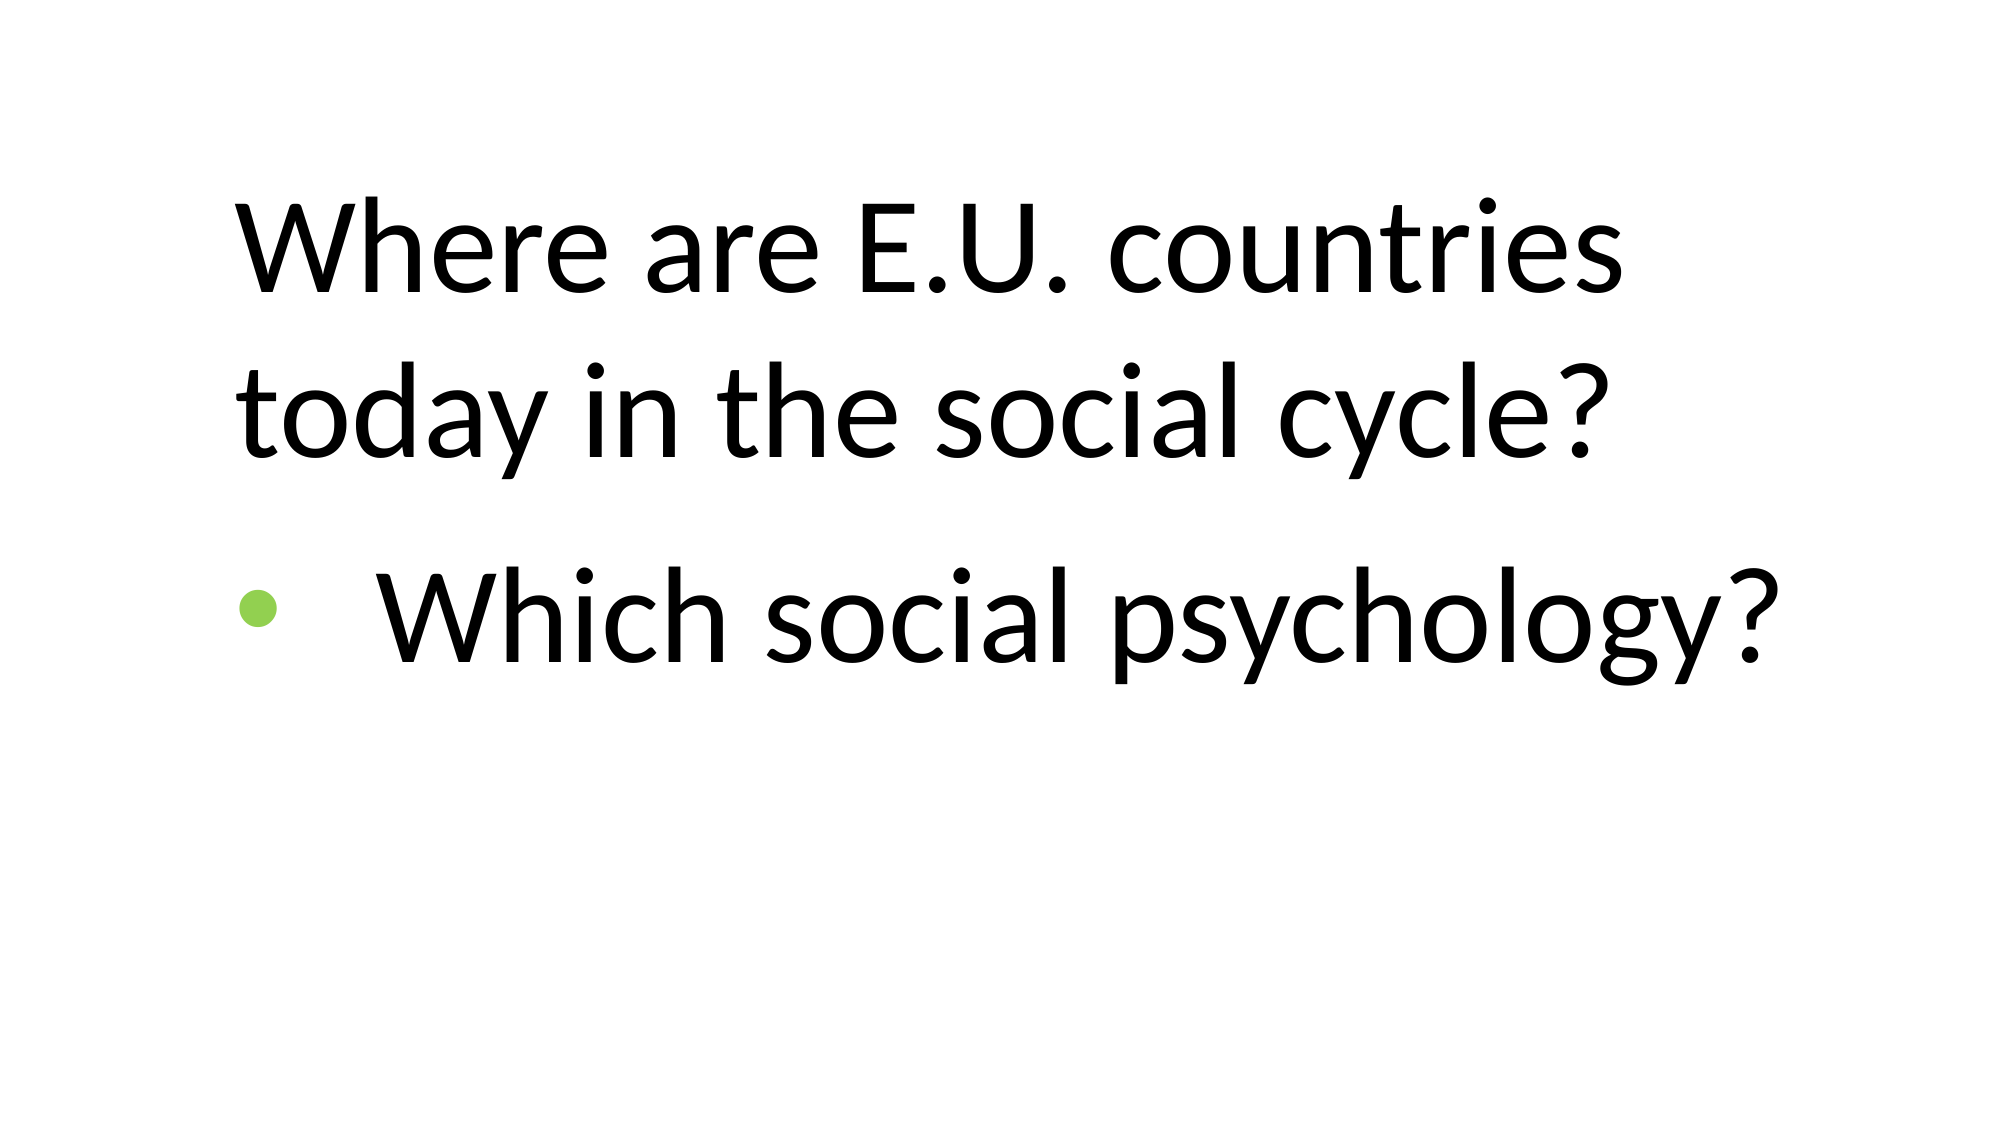

Where are E.U. countries today in the social cycle?
Which social psychology?